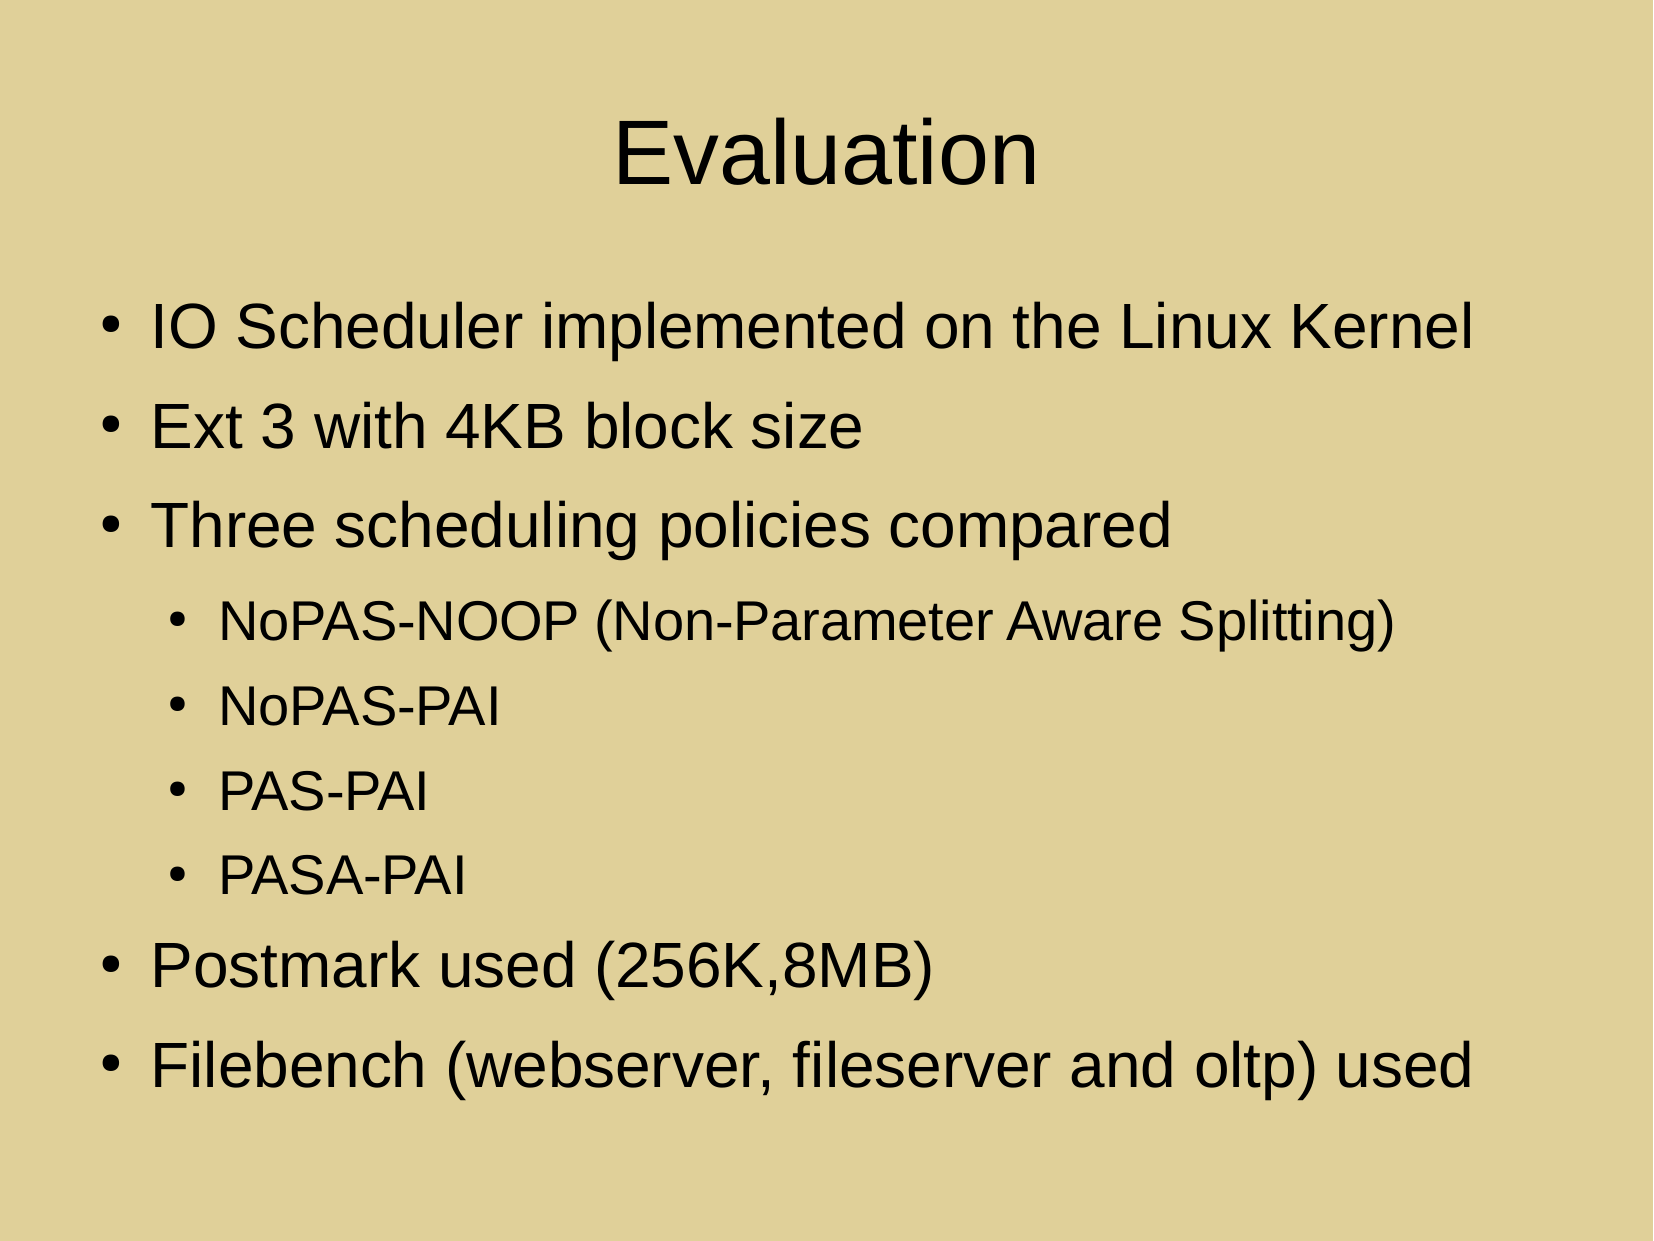

# Evaluation
IO Scheduler implemented on the Linux Kernel
Ext 3 with 4KB block size
Three scheduling policies compared
NoPAS-NOOP (Non-Parameter Aware Splitting)
NoPAS-PAI
PAS-PAI
PASA-PAI
Postmark used (256K,8MB)
Filebench (webserver, fileserver and oltp) used